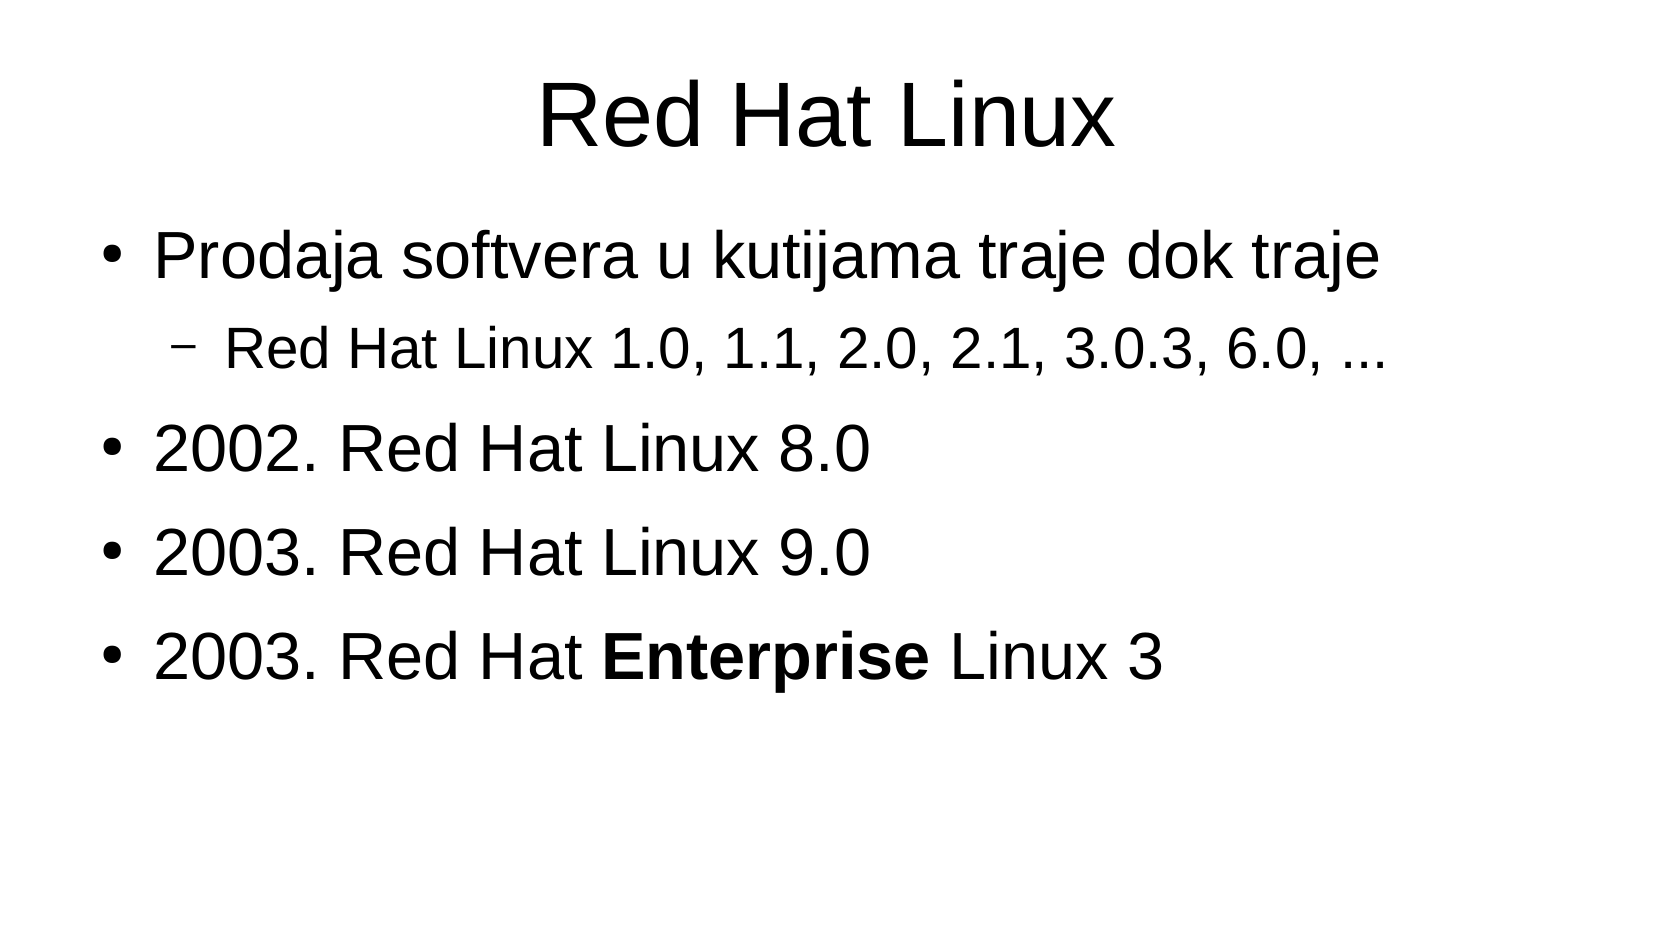

# Red Hat Linux
Prodaja softvera u kutijama traje dok traje
Red Hat Linux 1.0, 1.1, 2.0, 2.1, 3.0.3, 6.0, ...
2002. Red Hat Linux 8.0
2003. Red Hat Linux 9.0
2003. Red Hat Enterprise Linux 3